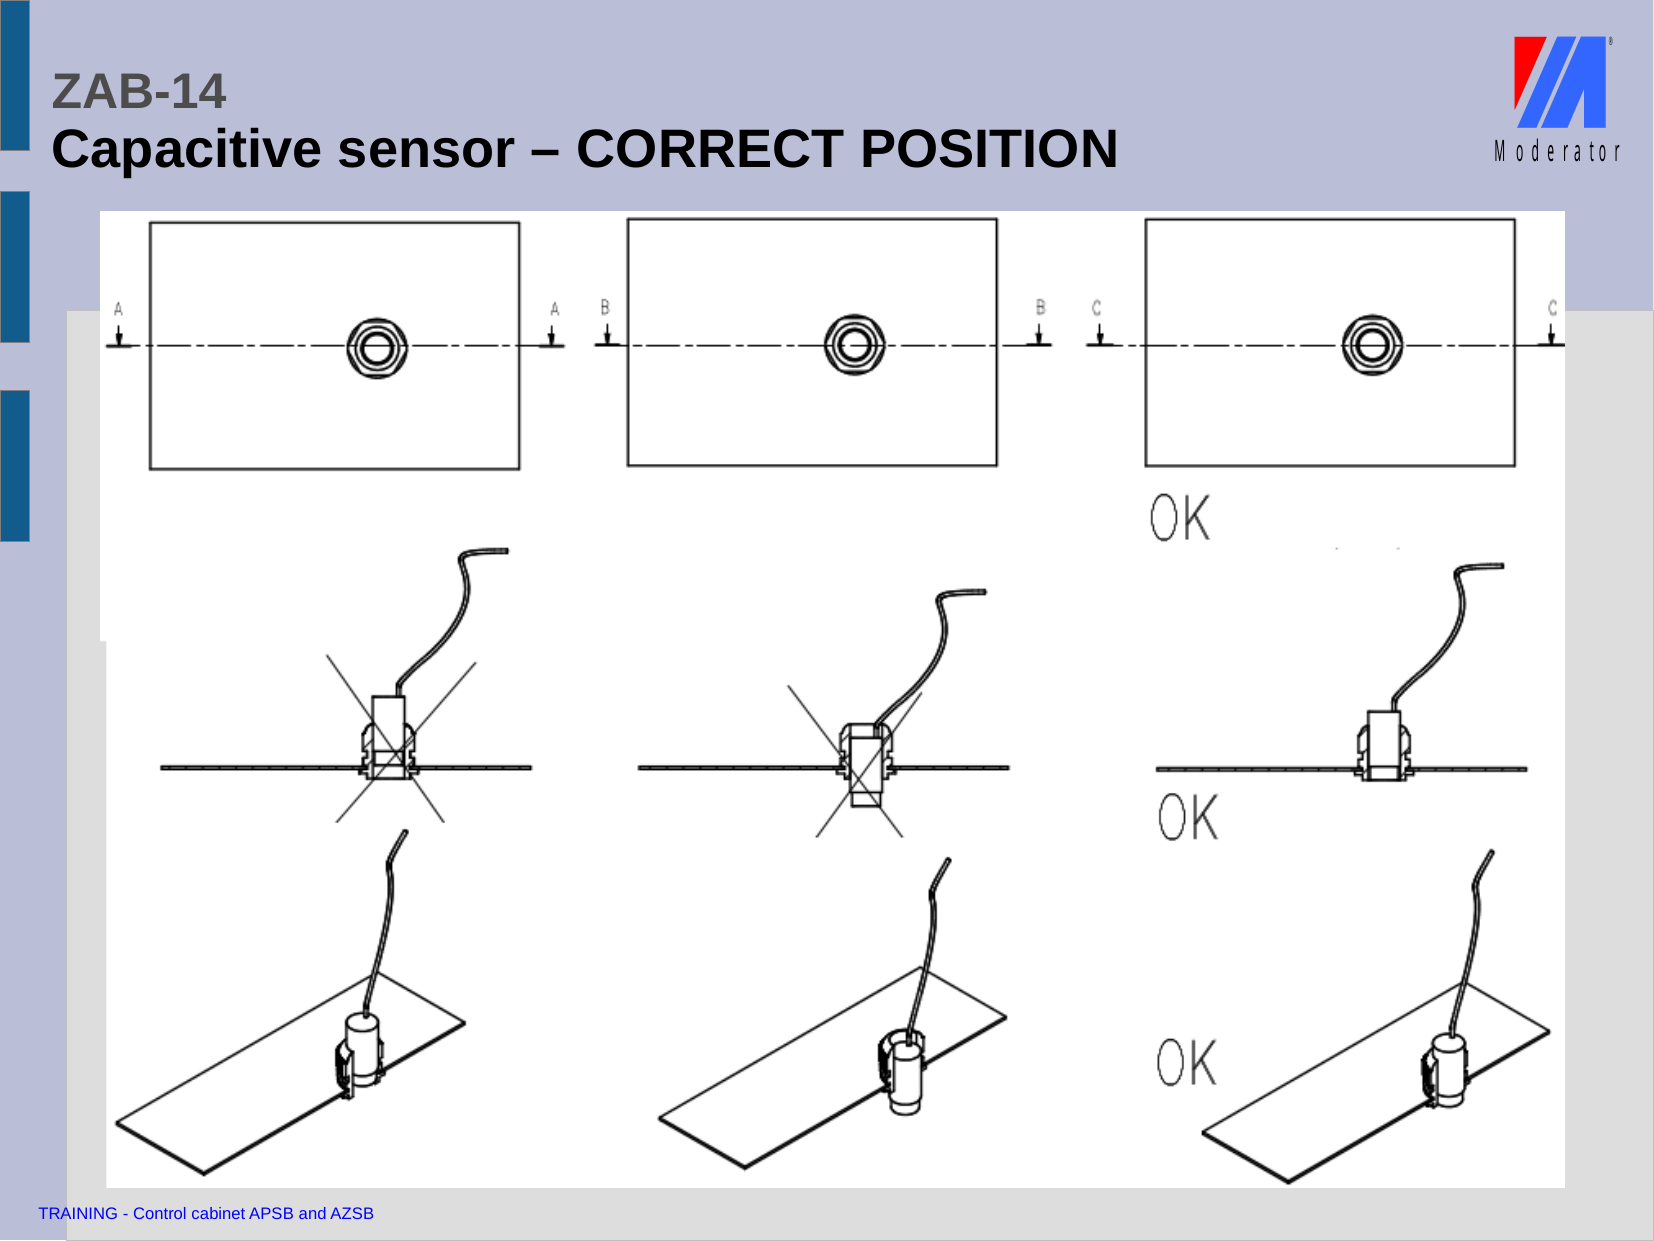

# ZAB-14 Capacitive sensor – CORRECT POSITION
TRAINING - Control cabinet APSB and AZSB